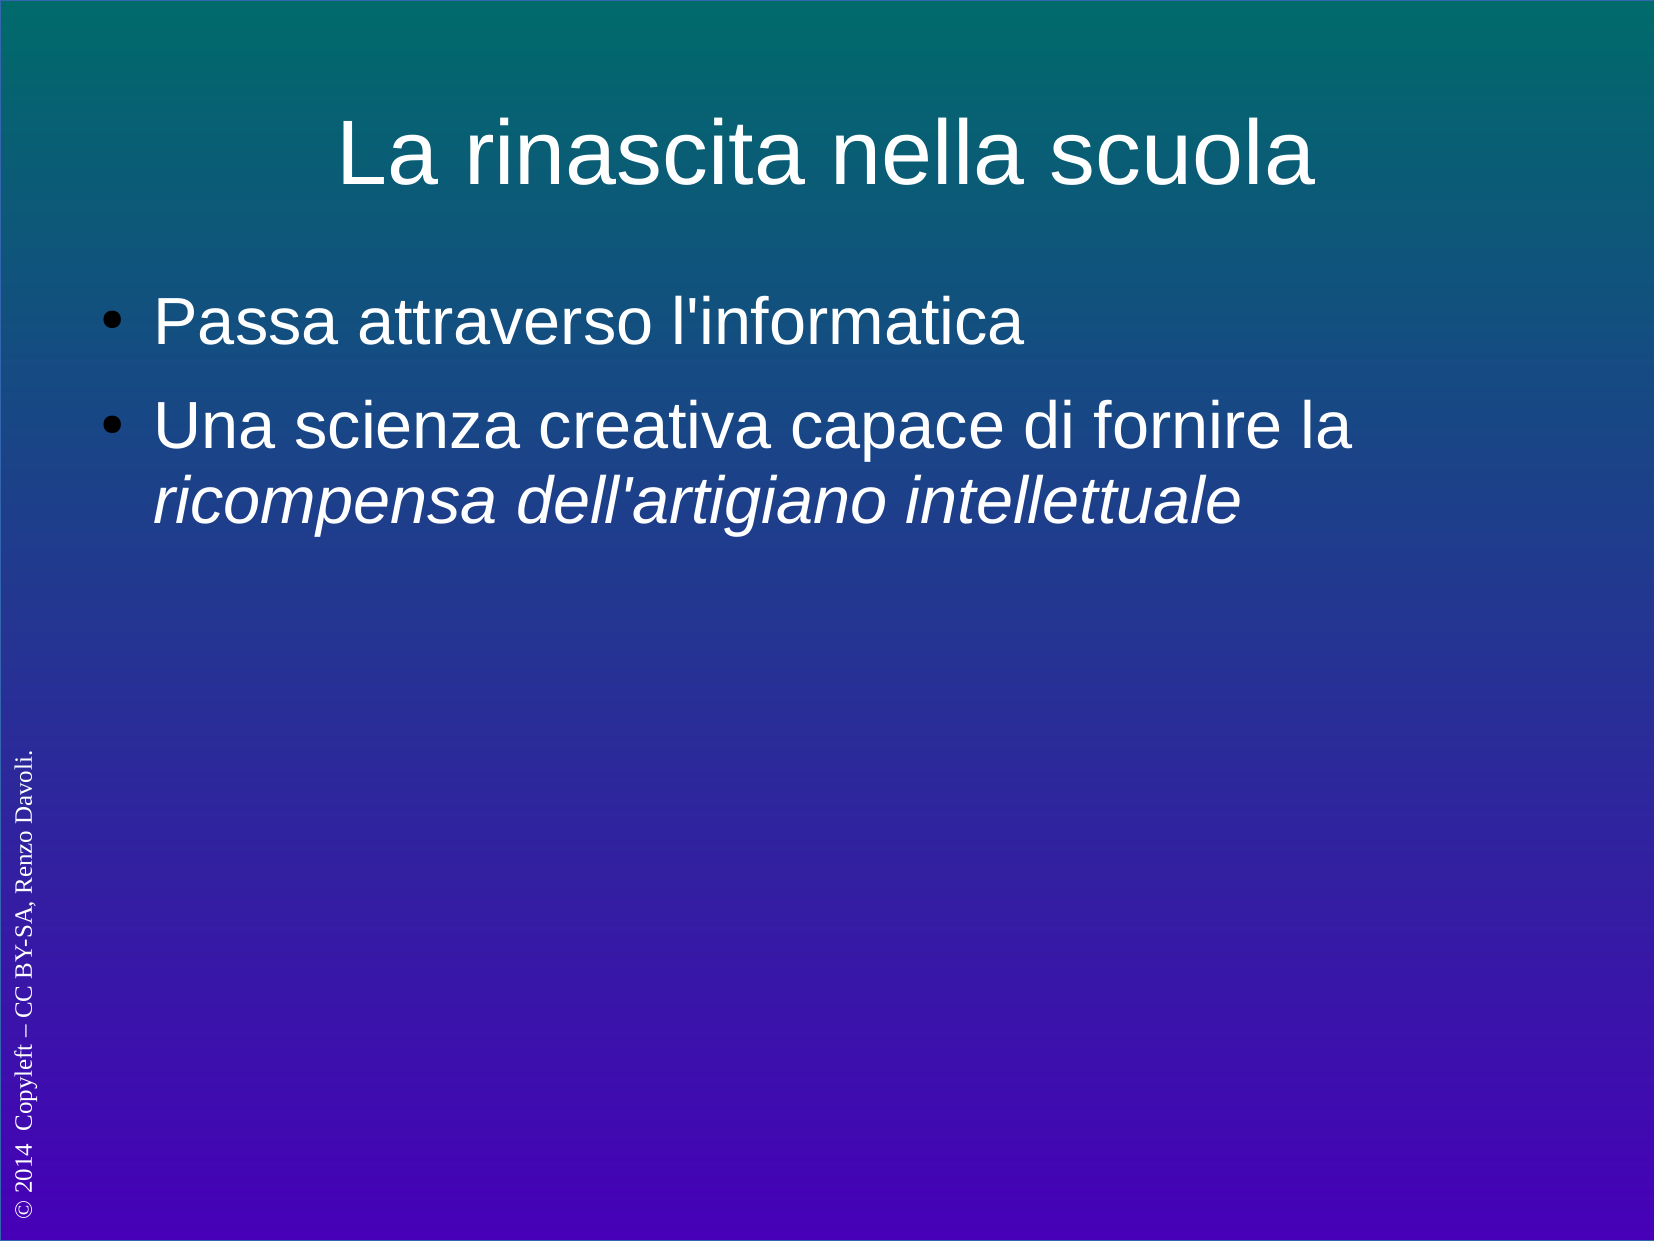

# La rinascita nella scuola
Passa attraverso l'informatica
Una scienza creativa capace di fornire la ricompensa dell'artigiano intellettuale